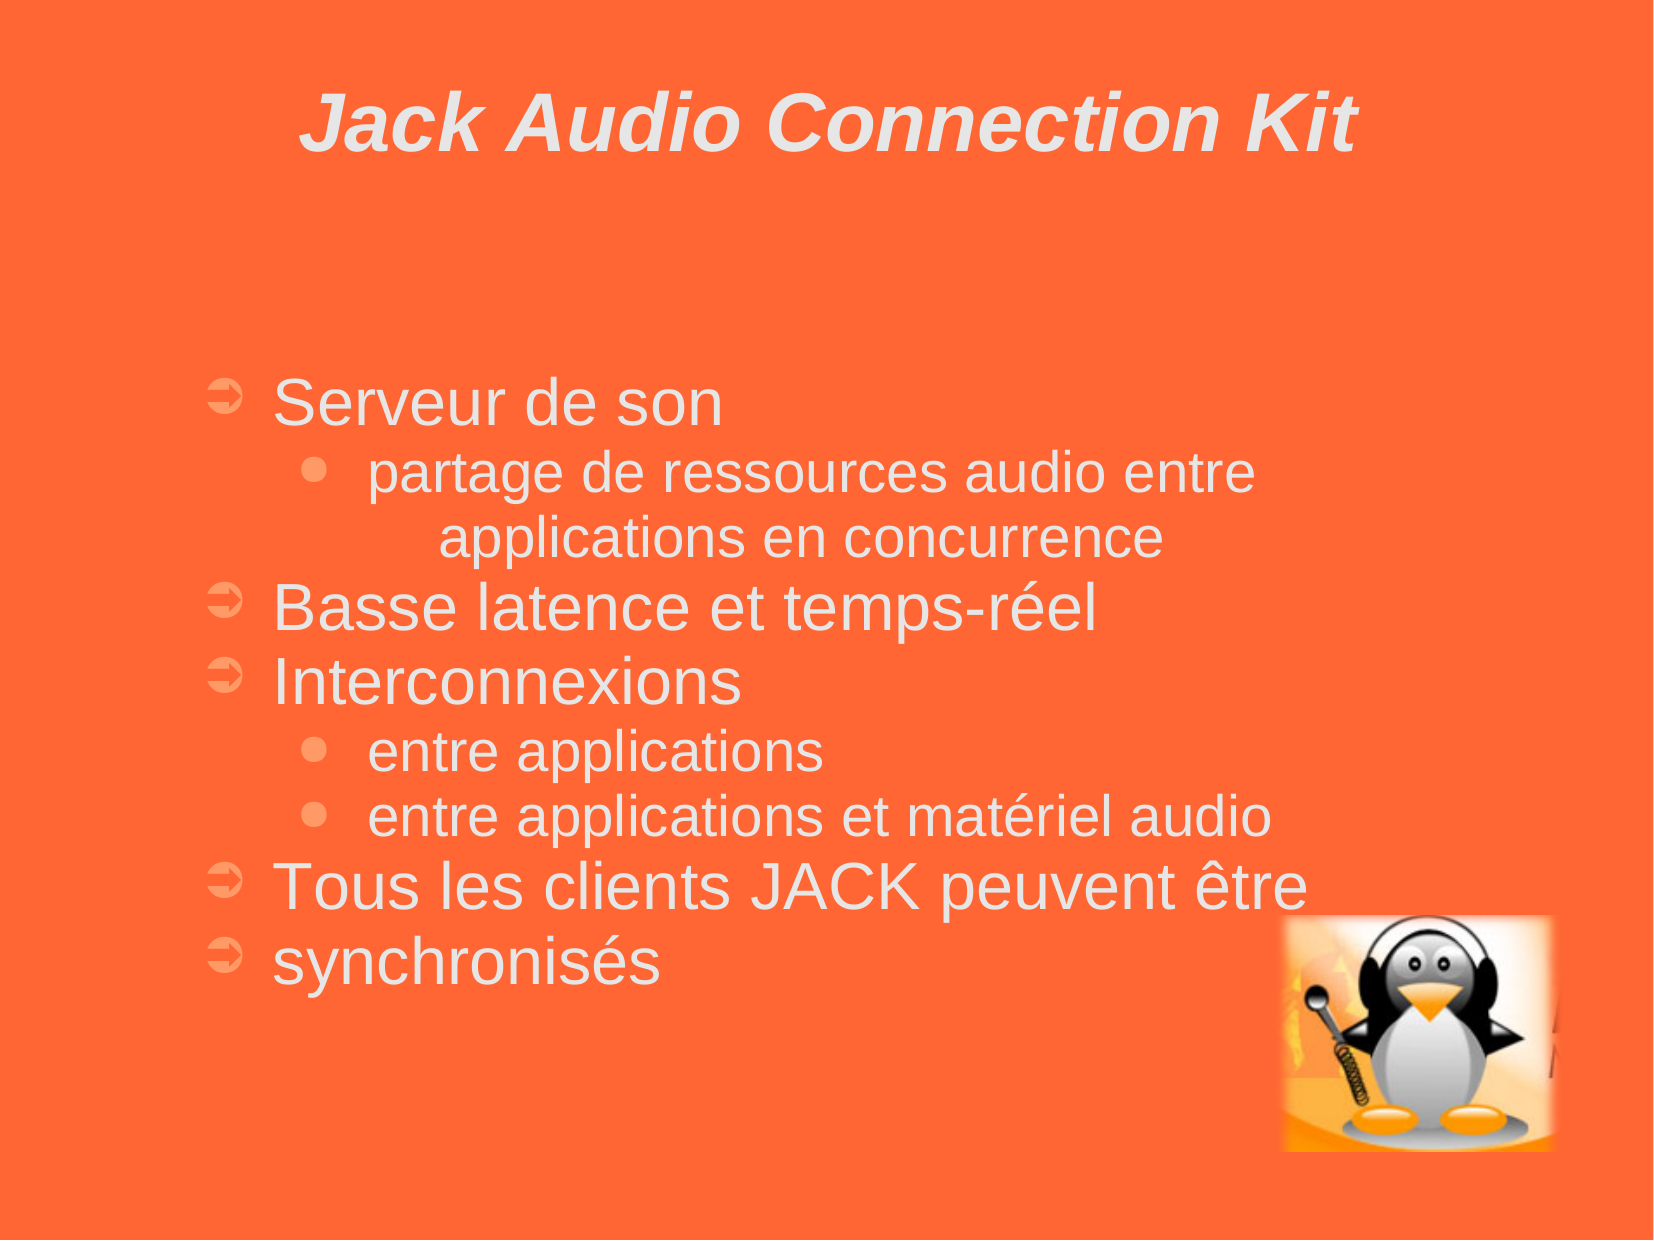

# Jack Audio Connection Kit
Serveur de son
partage de ressources audio entre applications en concurrence
Basse latence et temps-réel
Interconnexions
entre applications
entre applications et matériel audio
Tous les clients JACK peuvent être
synchronisés